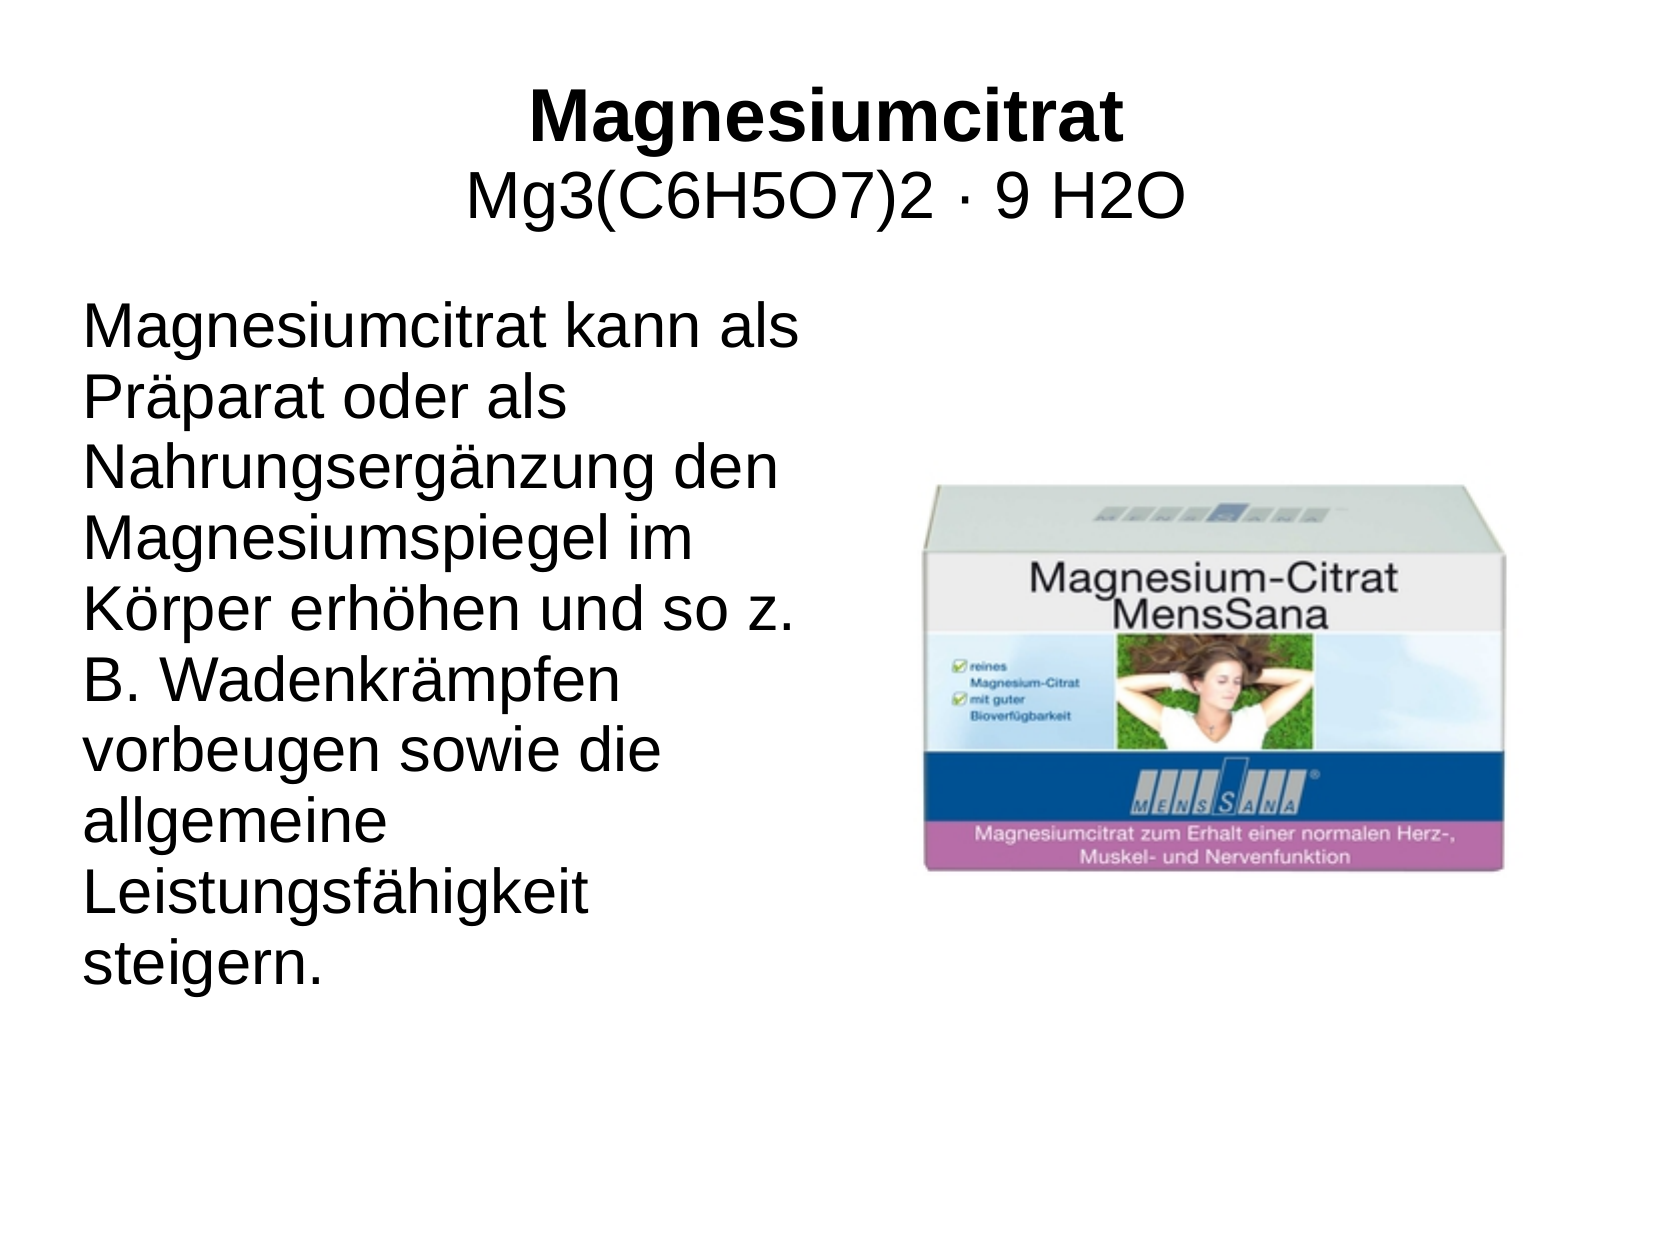

# Magnesiumcitrat Mg3(C6H5O7)2 · 9 H2O
Magnesiumcitrat kann als Präparat oder als Nahrungsergänzung den Magnesiumspiegel im Körper erhöhen und so z. B. Wadenkrämpfen vorbeugen sowie die allgemeine Leistungsfähigkeit steigern.